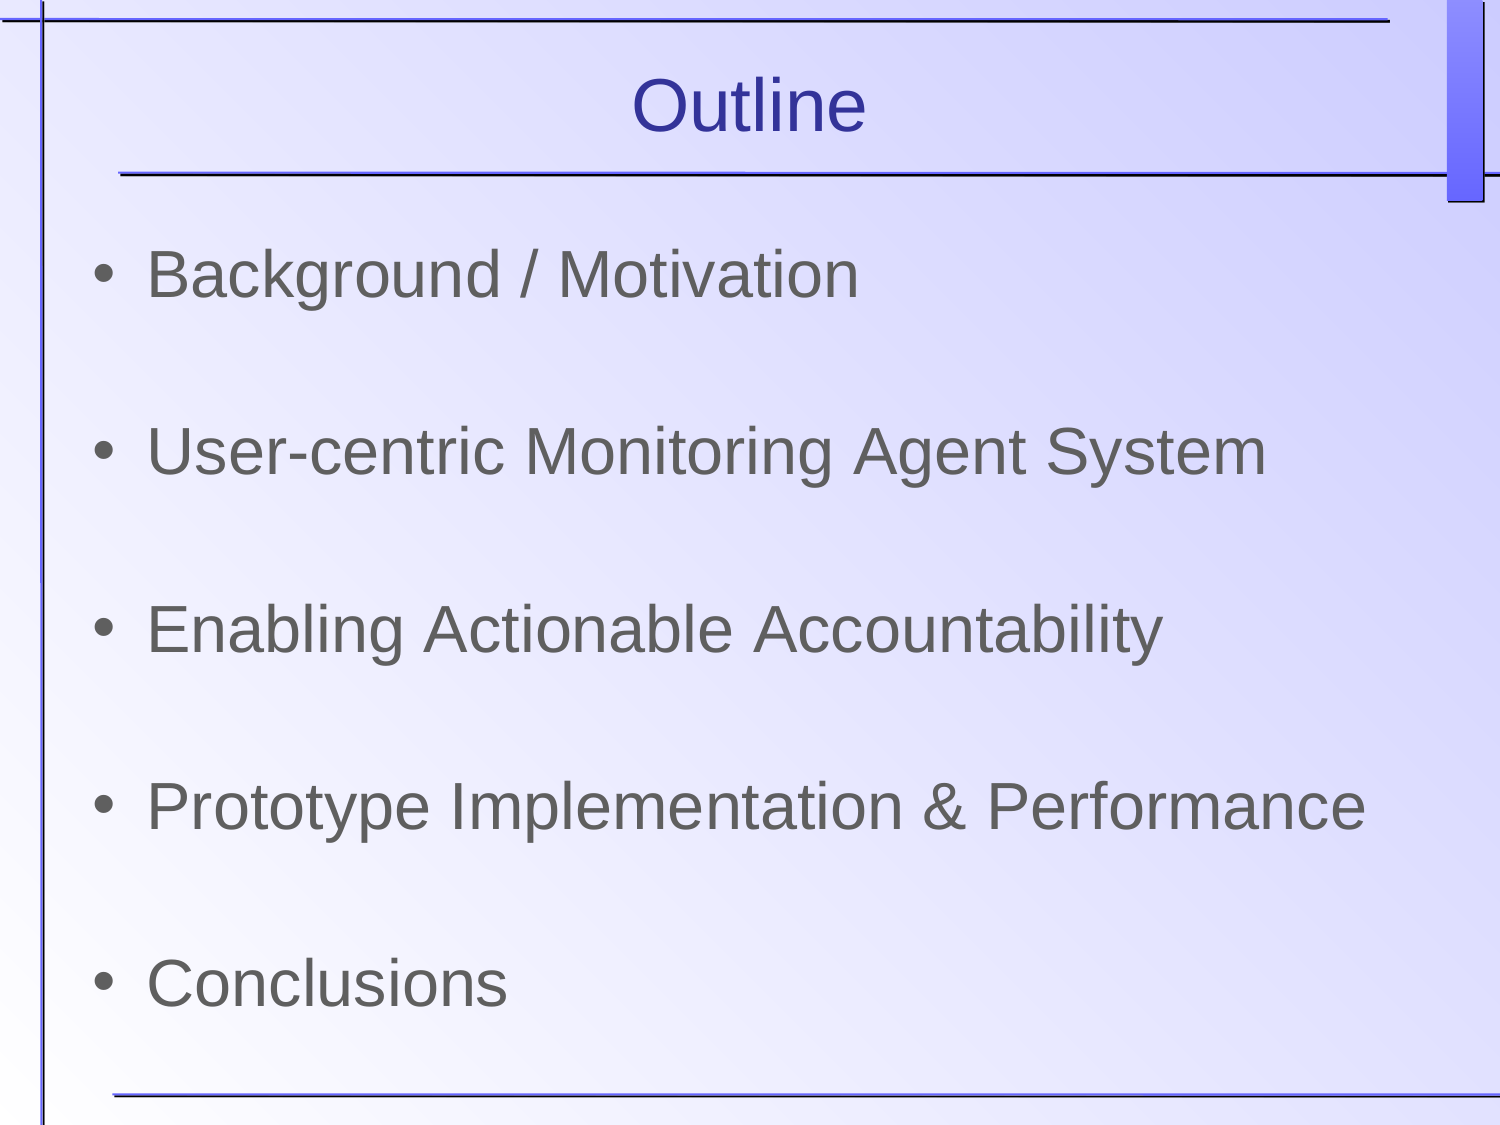

Outline
Background / Motivation
User-centric Monitoring Agent System
Enabling Actionable Accountability
Prototype Implementation & Performance
Conclusions